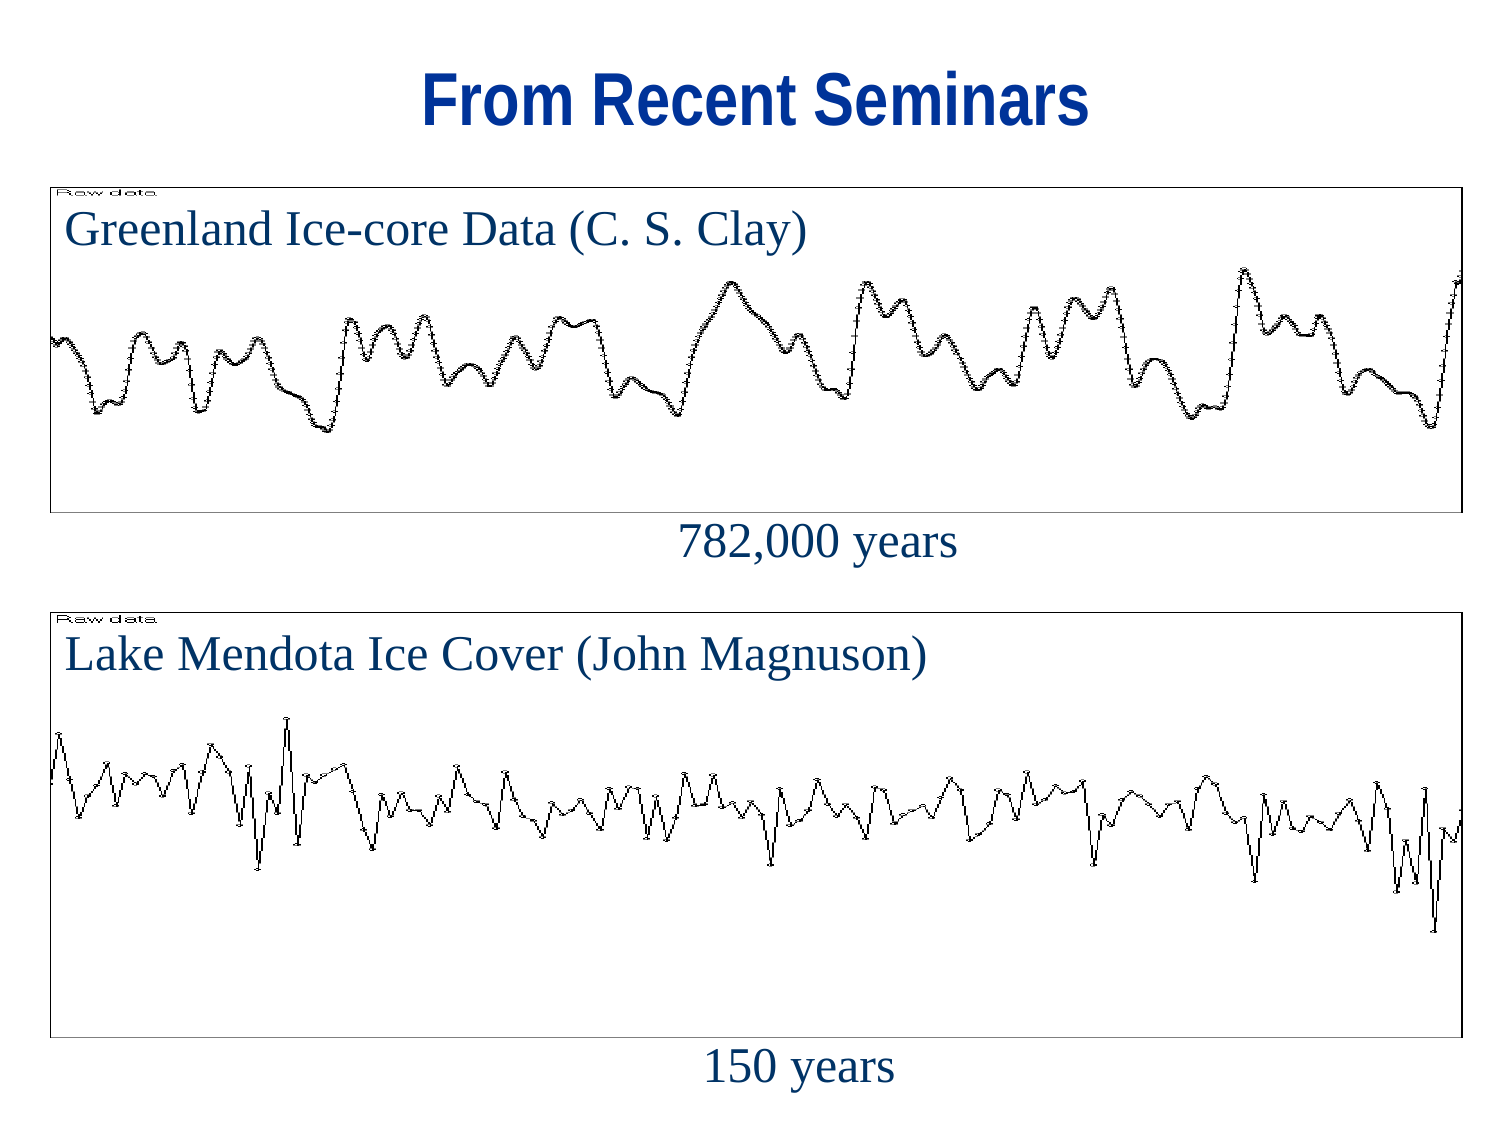

# From Recent Seminars
Greenland Ice-core Data (C. S. Clay)
782,000 years
Lake Mendota Ice Cover (John Magnuson)
150 years